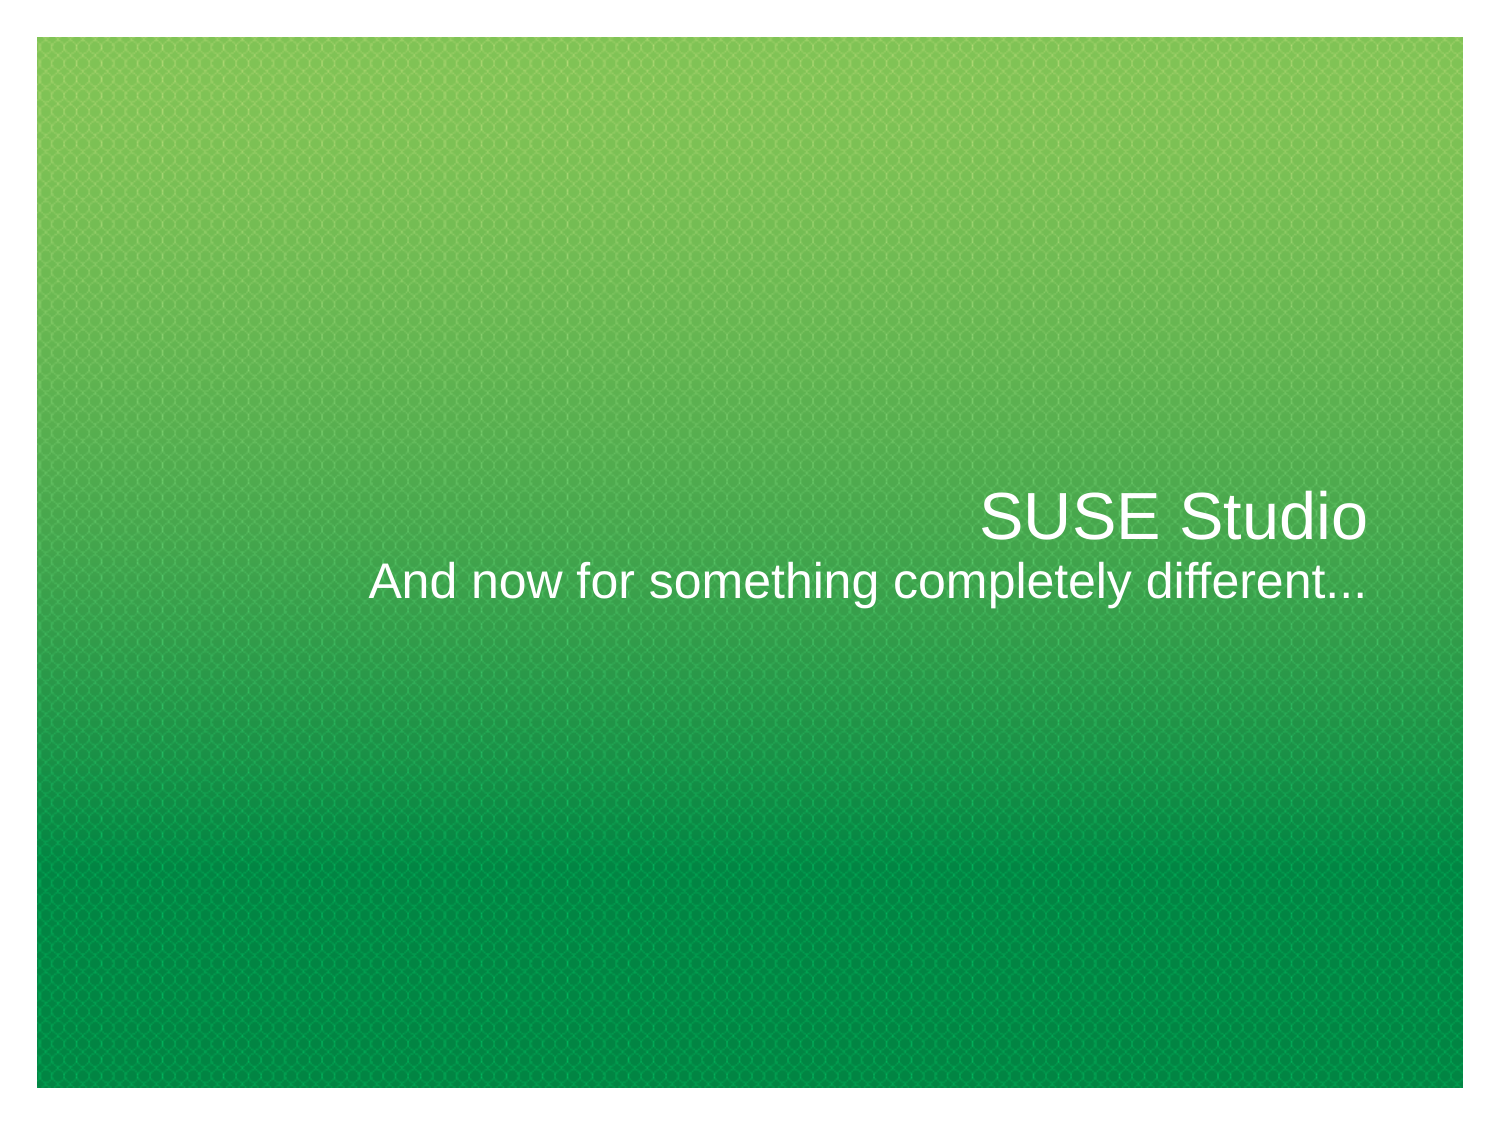

# SUSE Studio And now for something completely different...